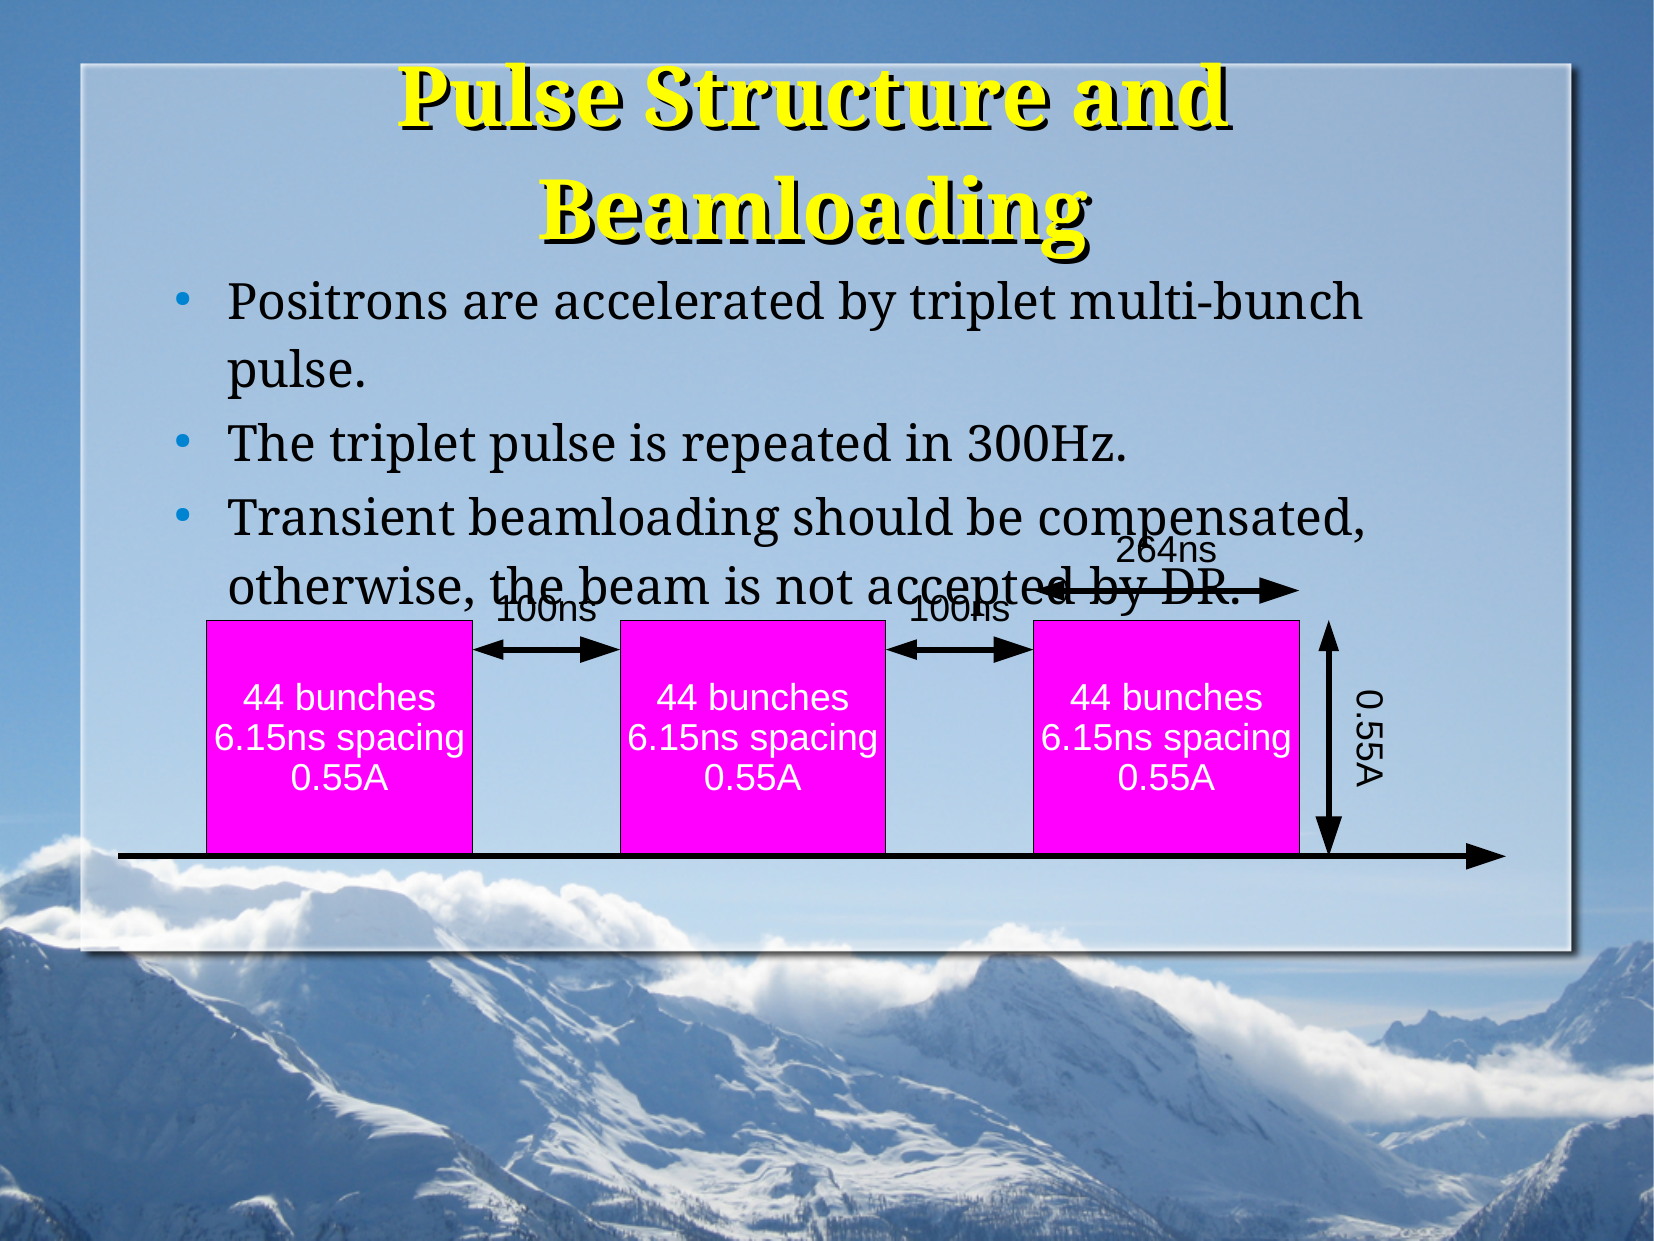

# Pulse Structure and Beamloading
Positrons are accelerated by triplet multi-bunch pulse.
The triplet pulse is repeated in 300Hz.
Transient beamloading should be compensated, otherwise, the beam is not accepted by DR.
264ns
44 bunches
6.15ns spacing
0.55A
44 bunches
6.15ns spacing
0.55A
44 bunches
6.15ns spacing
0.55A
0.55A
100ns
100ns